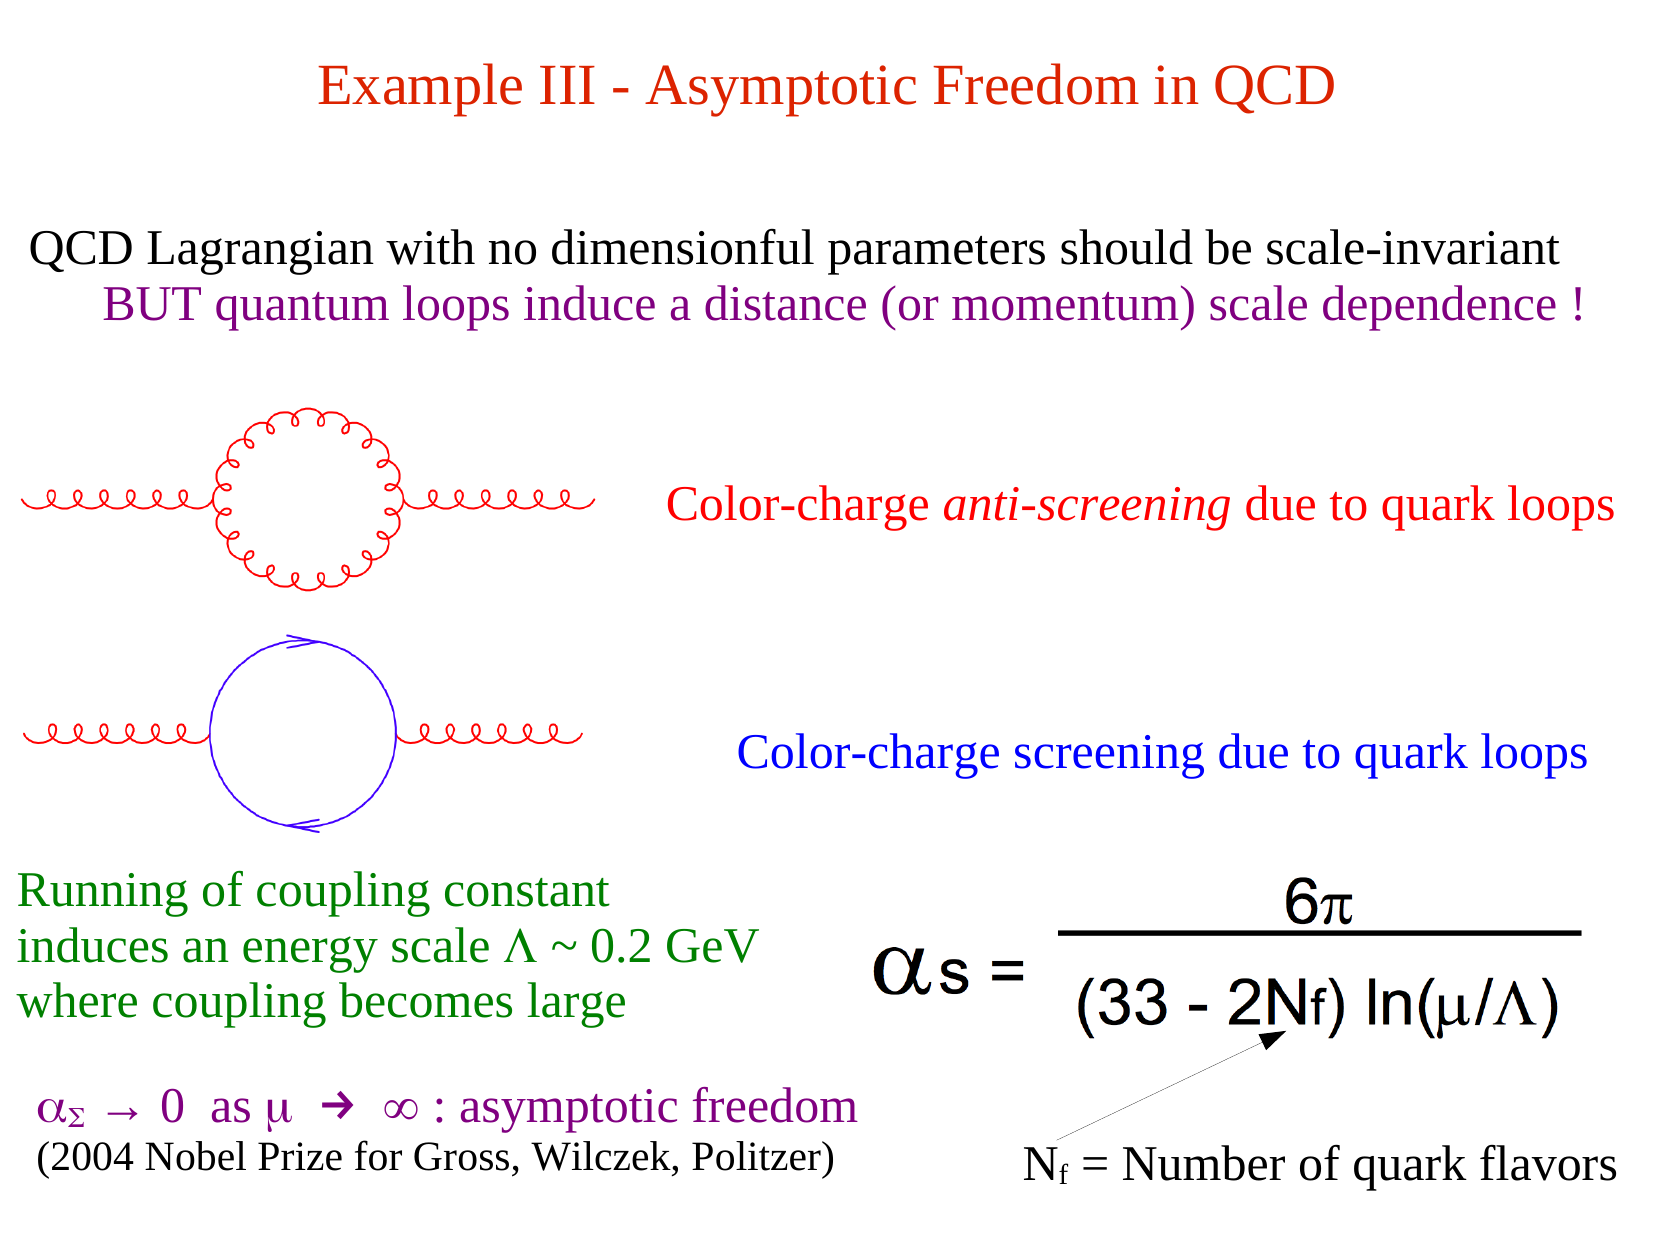

# Example III - Asymptotic Freedom in QCD
QCD Lagrangian with no dimensionful parameters should be scale-invariant
	BUT quantum loops induce a distance (or momentum) scale dependence !
Color-charge anti-screening due to quark loops
Color-charge screening due to quark loops
Running of coupling constant
induces an energy scale Λ ~ 0.2 GeV
where coupling becomes large
αS → 0 as μ → ∞ : asymptotic freedom
(2004 Nobel Prize for Gross, Wilczek, Politzer)
Nf = Number of quark flavors